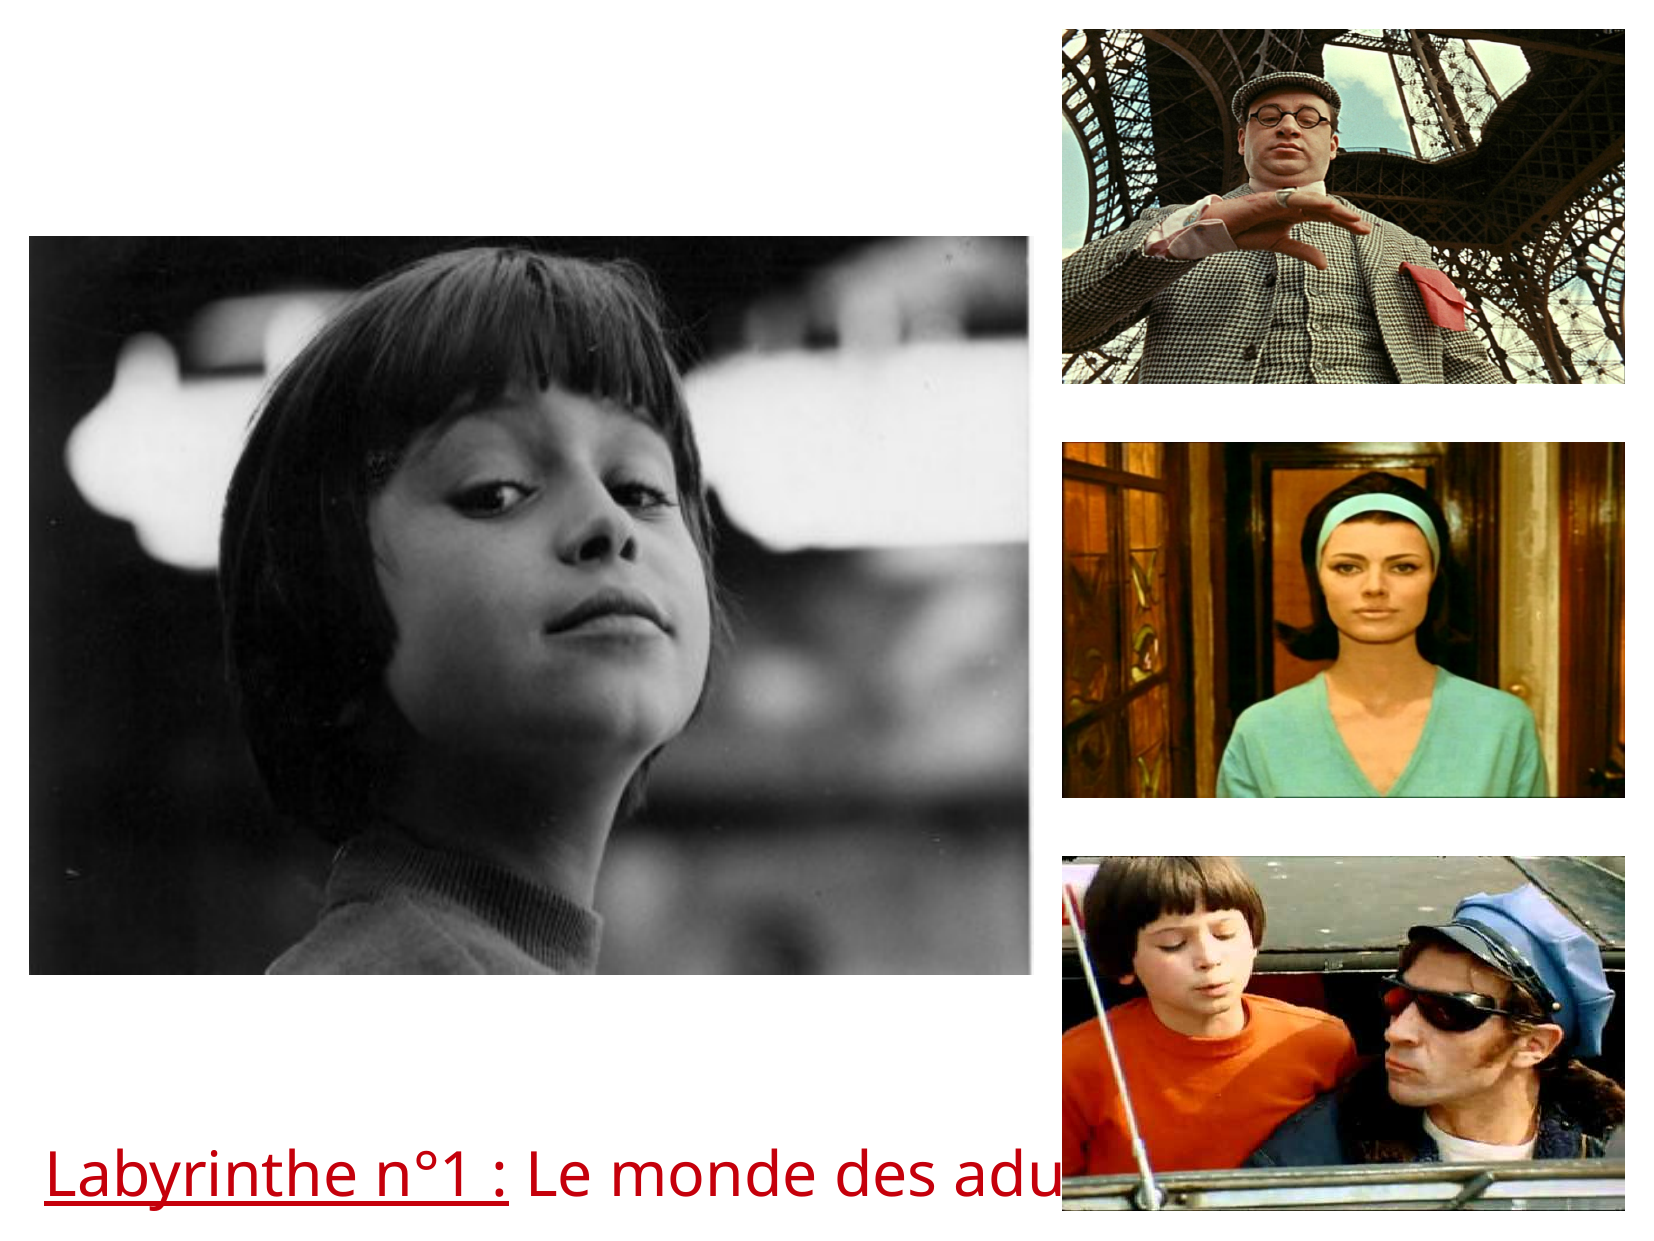

Labyrinthe n°1 : Le monde des adultes